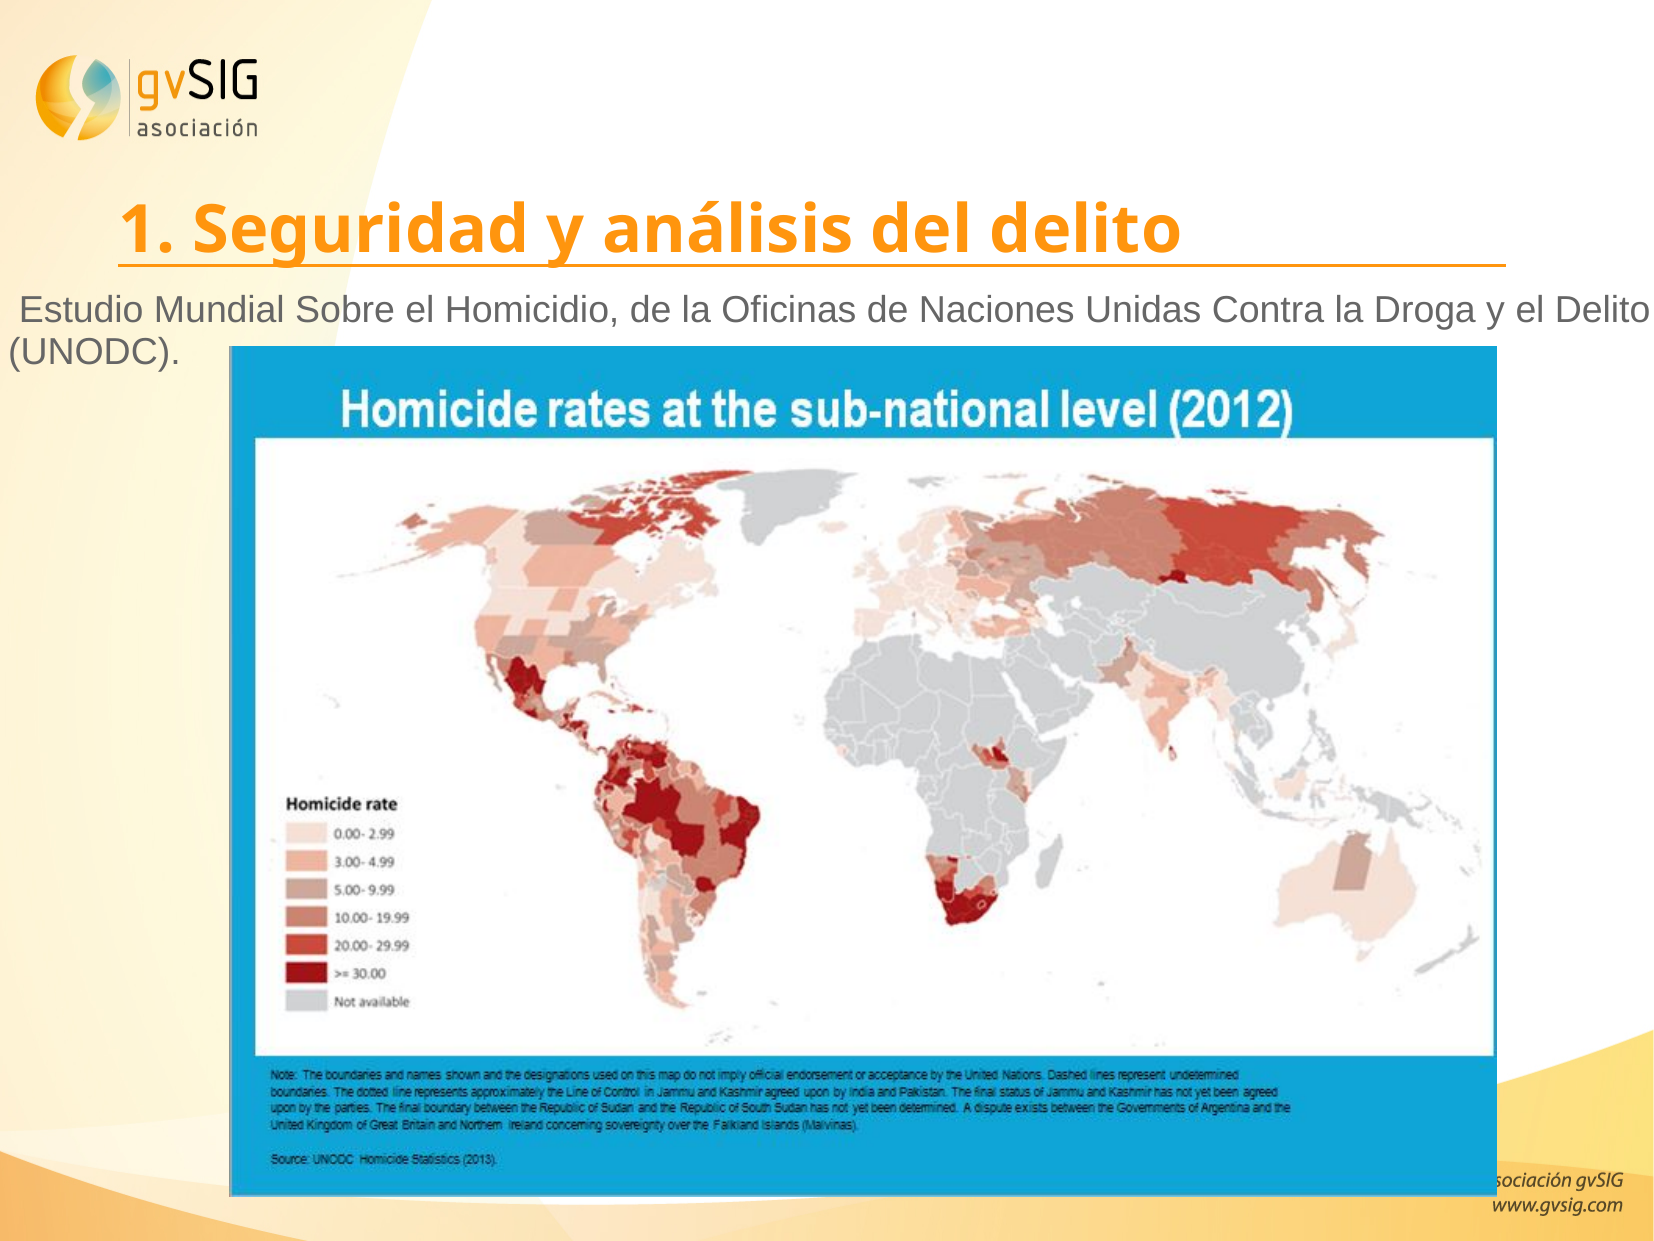

# 1. Seguridad y análisis del delito
 Estudio Mundial Sobre el Homicidio, de la Oficinas de Naciones Unidas Contra la Droga y el Delito (UNODC).